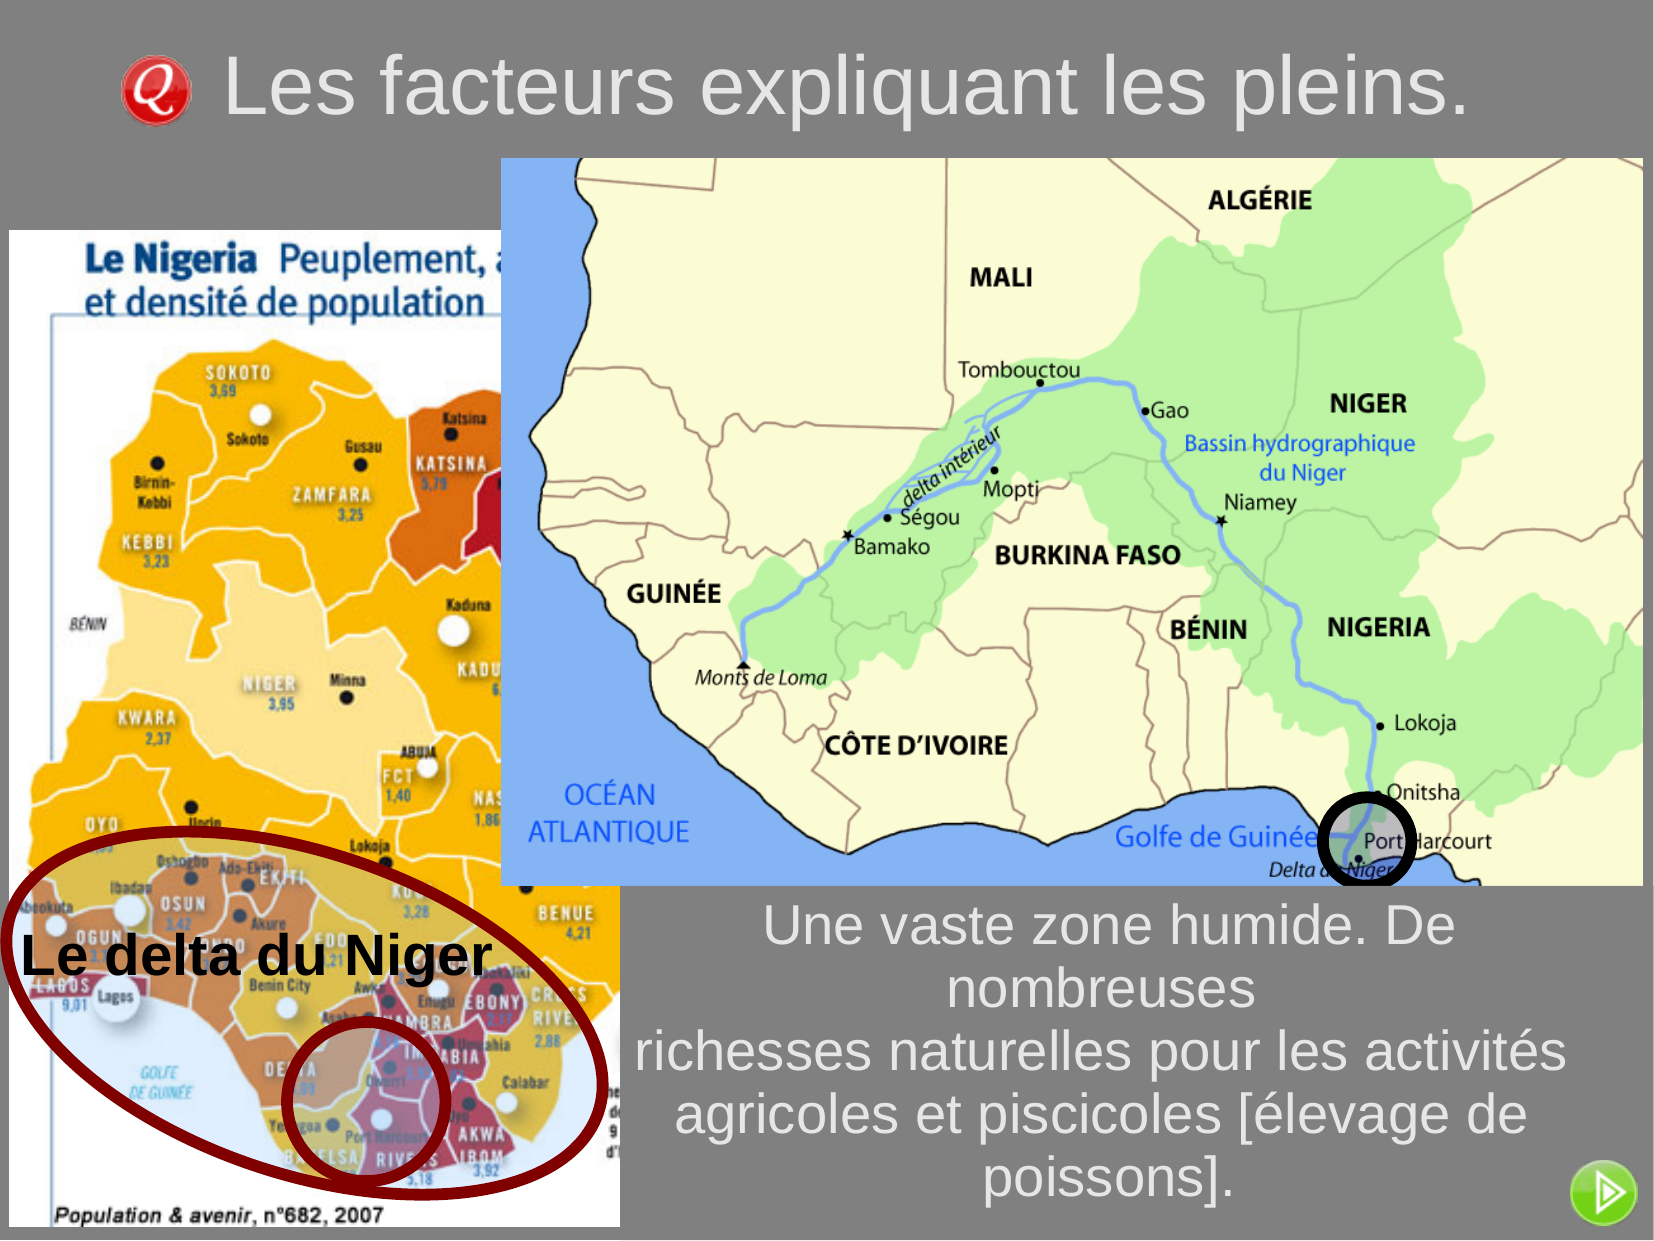

# Les facteurs expliquant les pleins.
Une vaste zone humide. De nombreuses
richesses naturelles pour les activités
agricoles et piscicoles [élevage de
poissons].
Le delta du Niger